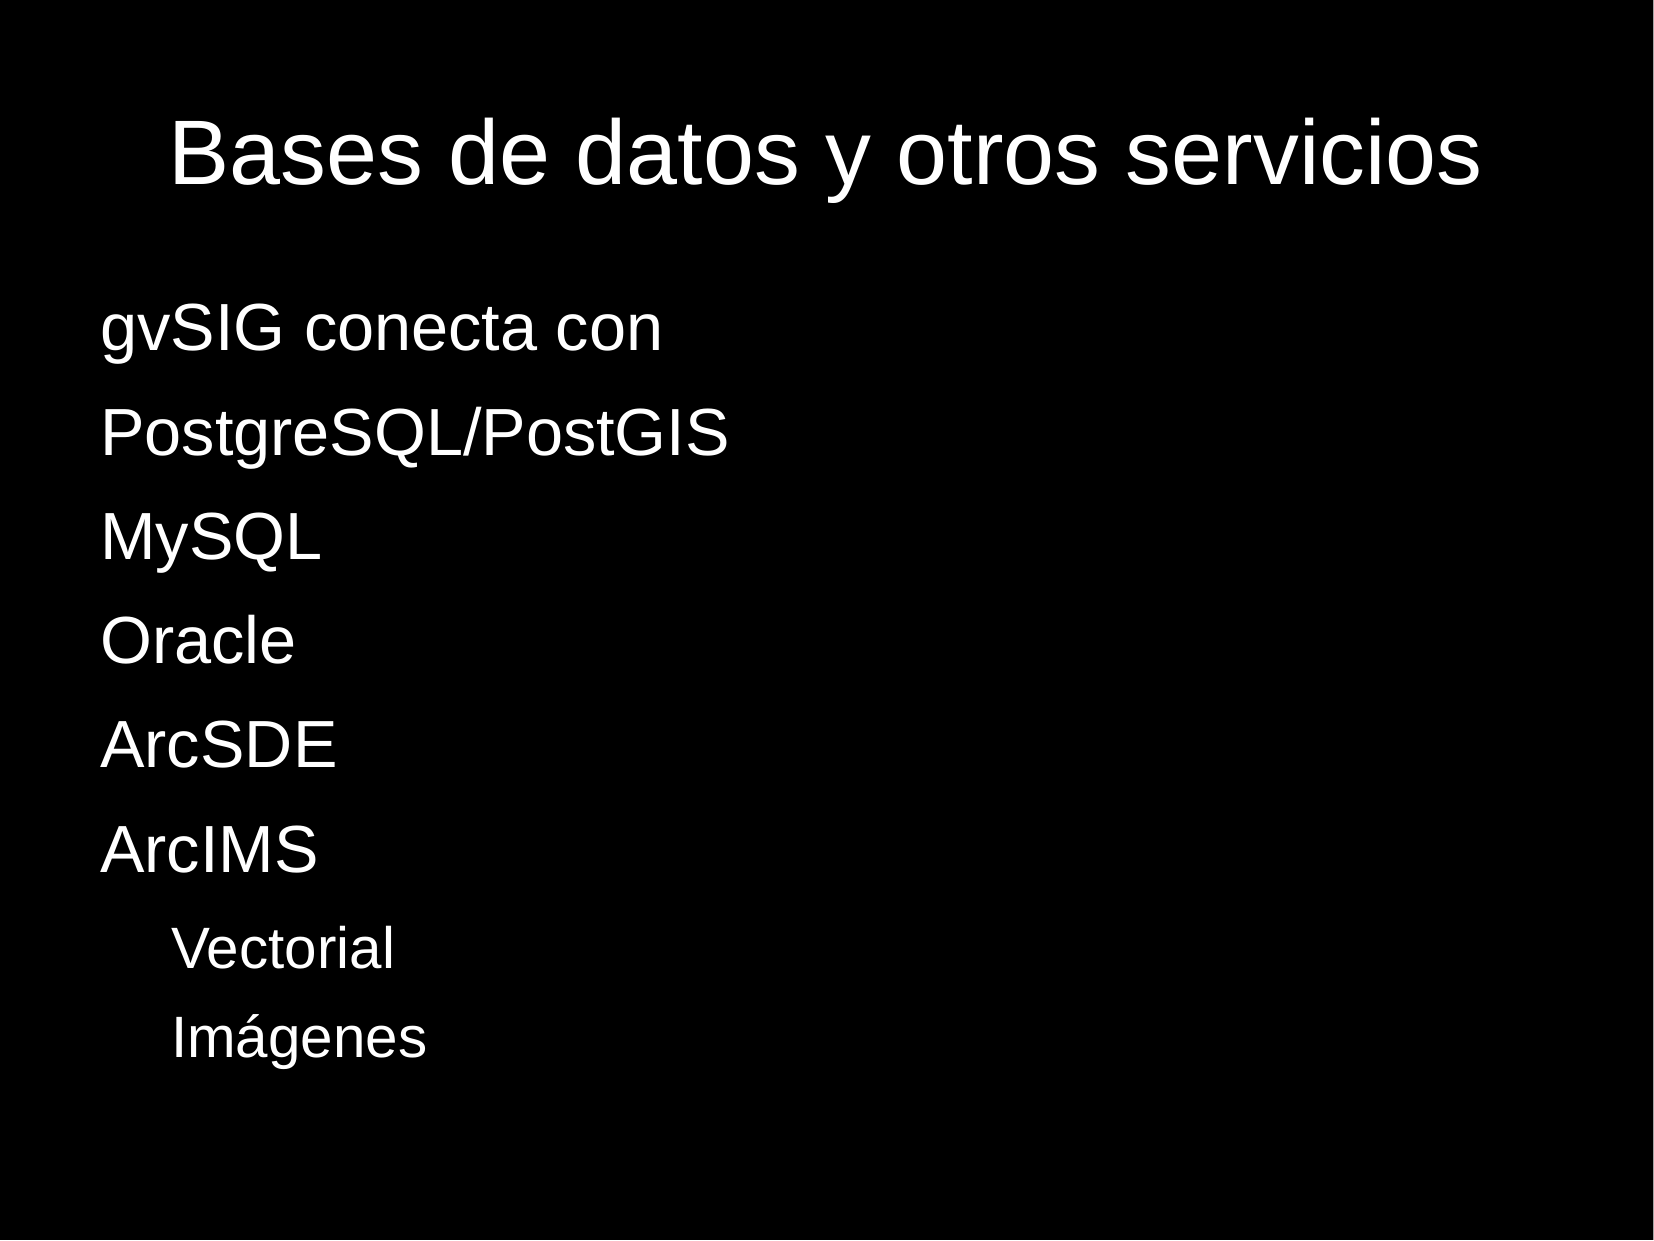

# Bases de datos y otros servicios
gvSIG conecta con
PostgreSQL/PostGIS
MySQL
Oracle
ArcSDE
ArcIMS
Vectorial
Imágenes